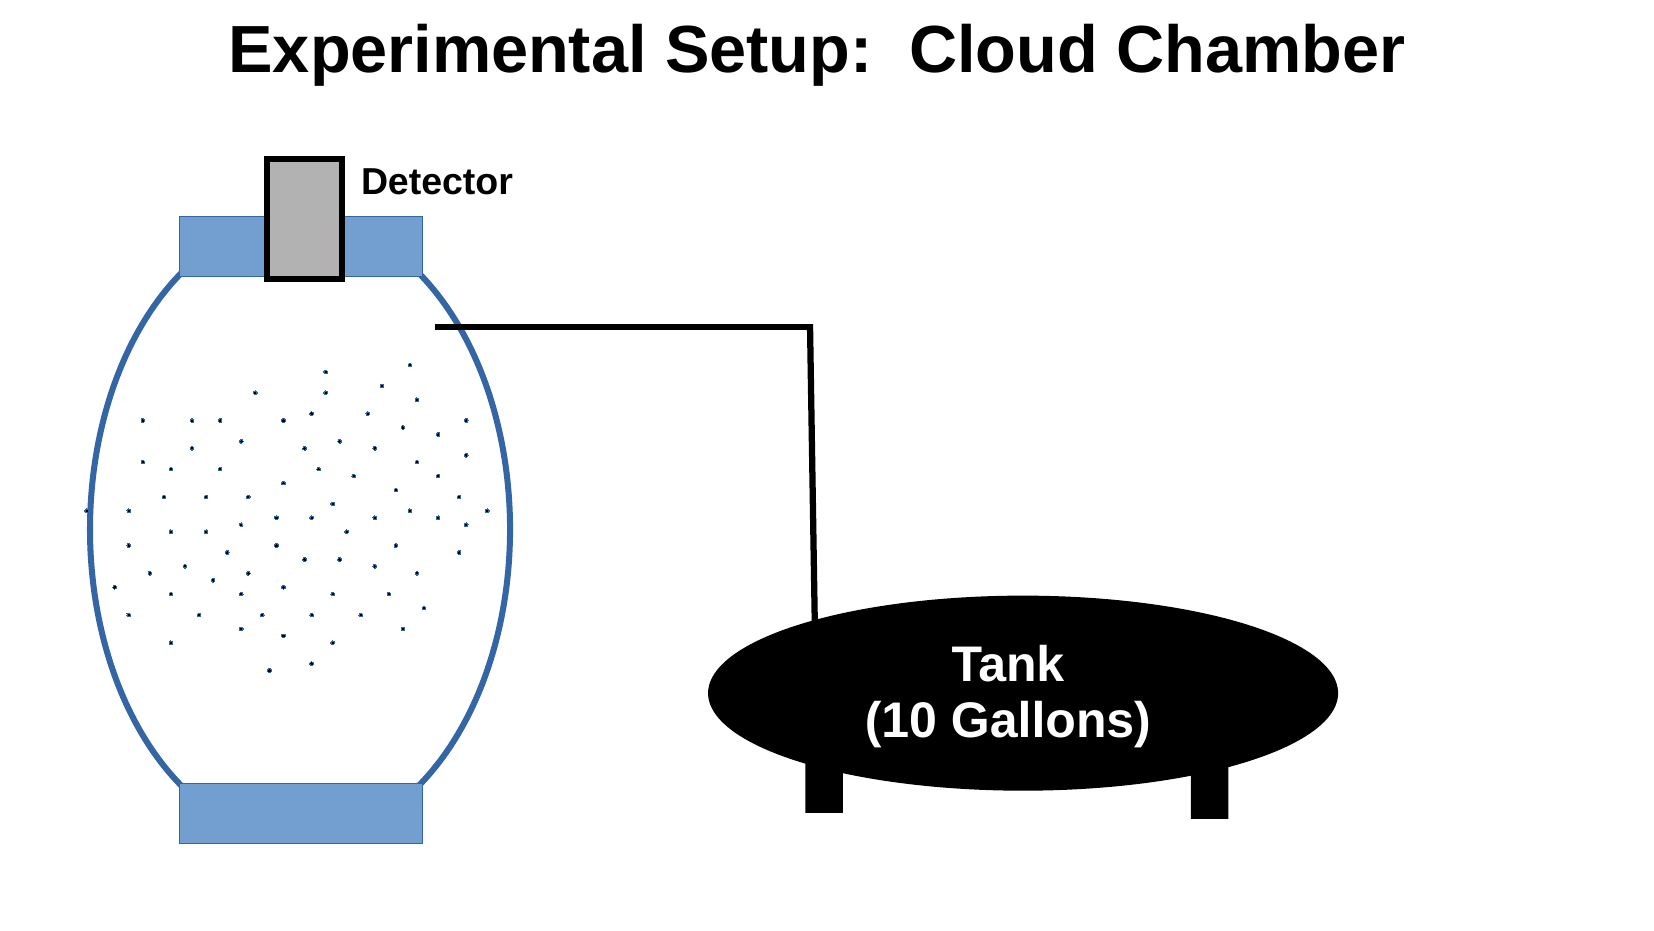

Experimental Setup: Cloud Chamber
Detector
v
Tank
(10 Gallons)